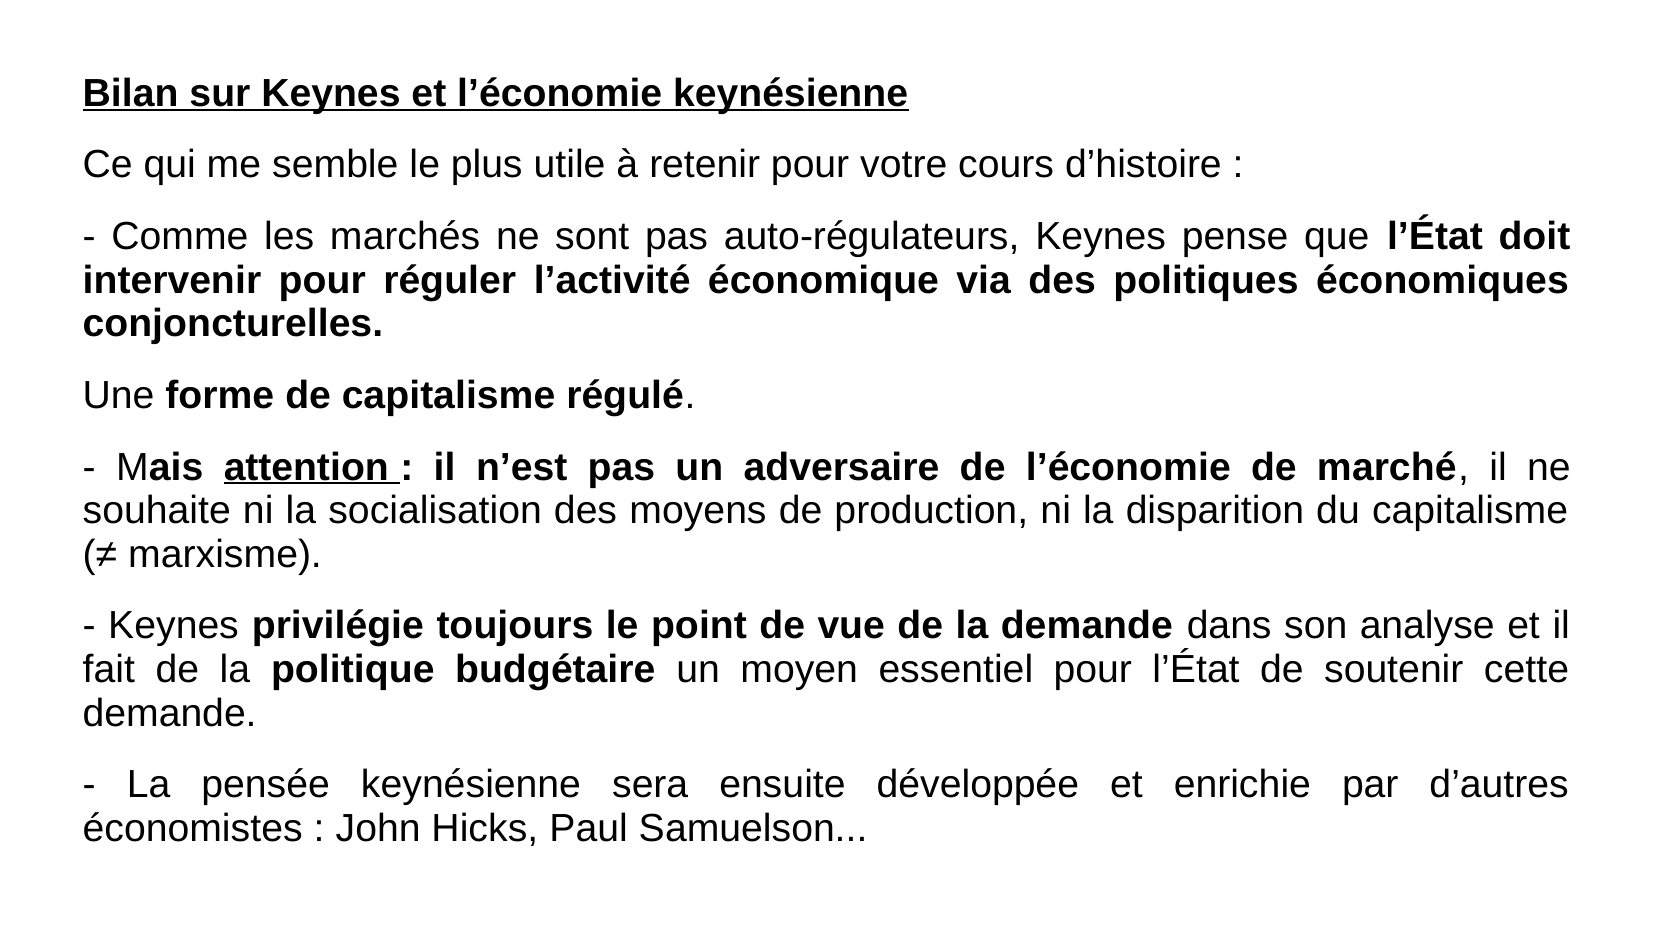

# Bilan sur Keynes et l’économie keynésienne
Ce qui me semble le plus utile à retenir pour votre cours d’histoire :
- Comme les marchés ne sont pas auto-régulateurs, Keynes pense que l’État doit intervenir pour réguler l’activité économique via des politiques économiques conjoncturelles.
Une forme de capitalisme régulé.
- Mais attention : il n’est pas un adversaire de l’économie de marché, il ne souhaite ni la socialisation des moyens de production, ni la disparition du capitalisme (≠ marxisme).
- Keynes privilégie toujours le point de vue de la demande dans son analyse et il fait de la politique budgétaire un moyen essentiel pour l’État de soutenir cette demande.
- La pensée keynésienne sera ensuite développée et enrichie par d’autres économistes : John Hicks, Paul Samuelson...